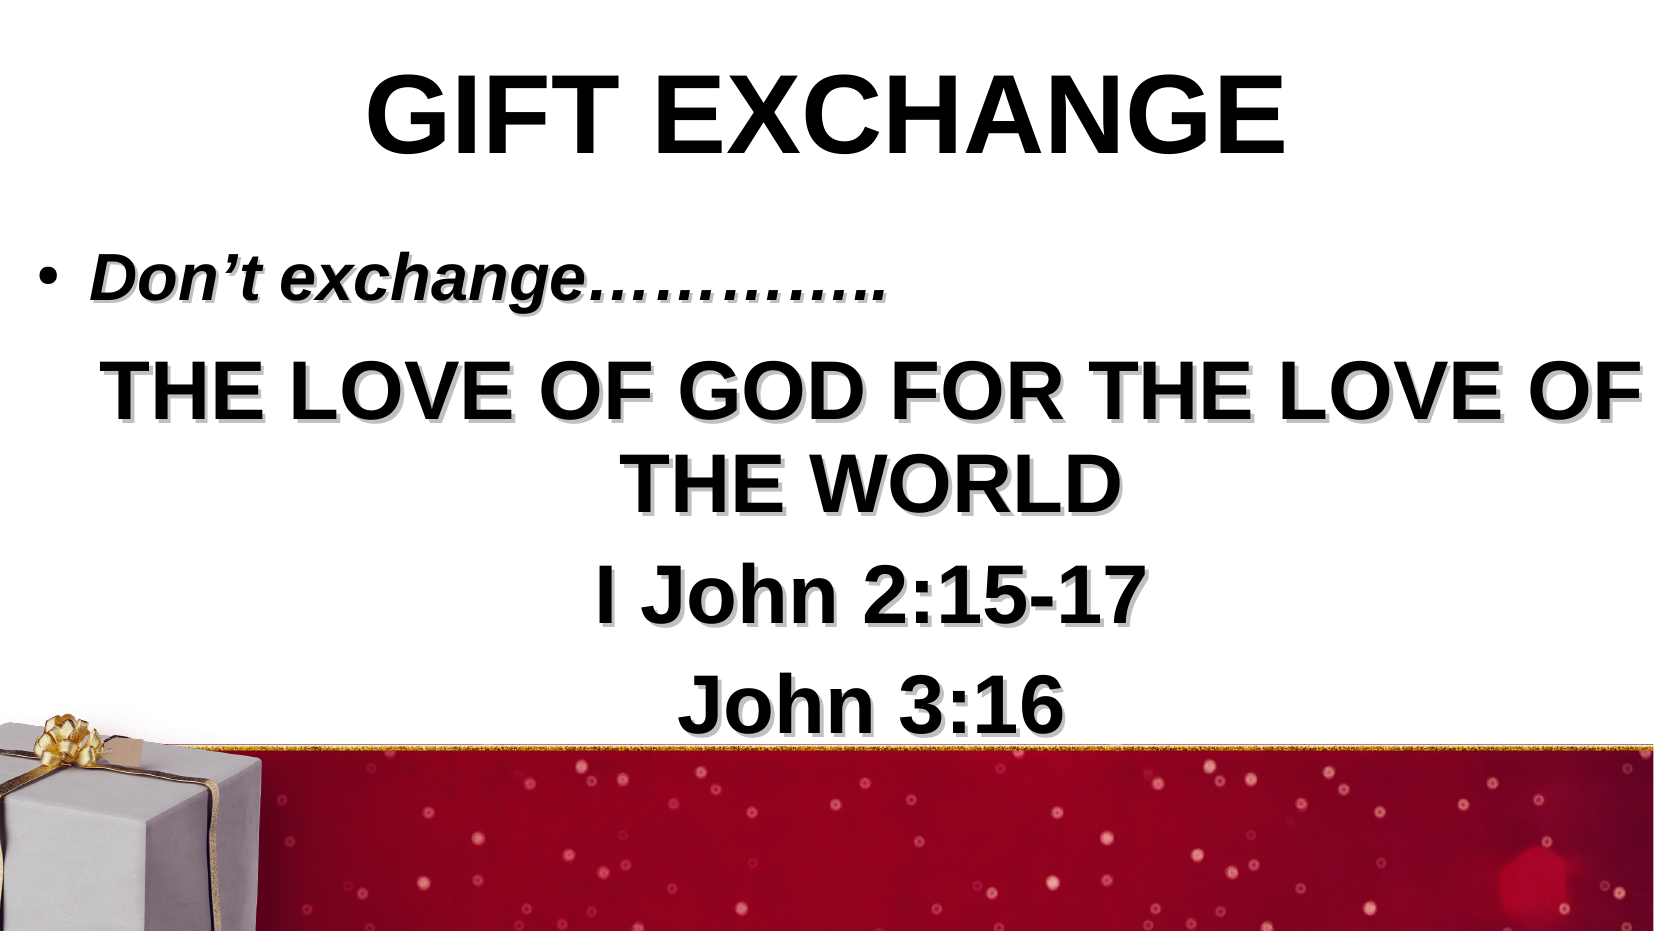

.
# GIFT EXCHANGE
Don’t exchange…………..
THE LOVE OF GOD FOR THE LOVE OF THE WORLD
I John 2:15-17
John 3:16